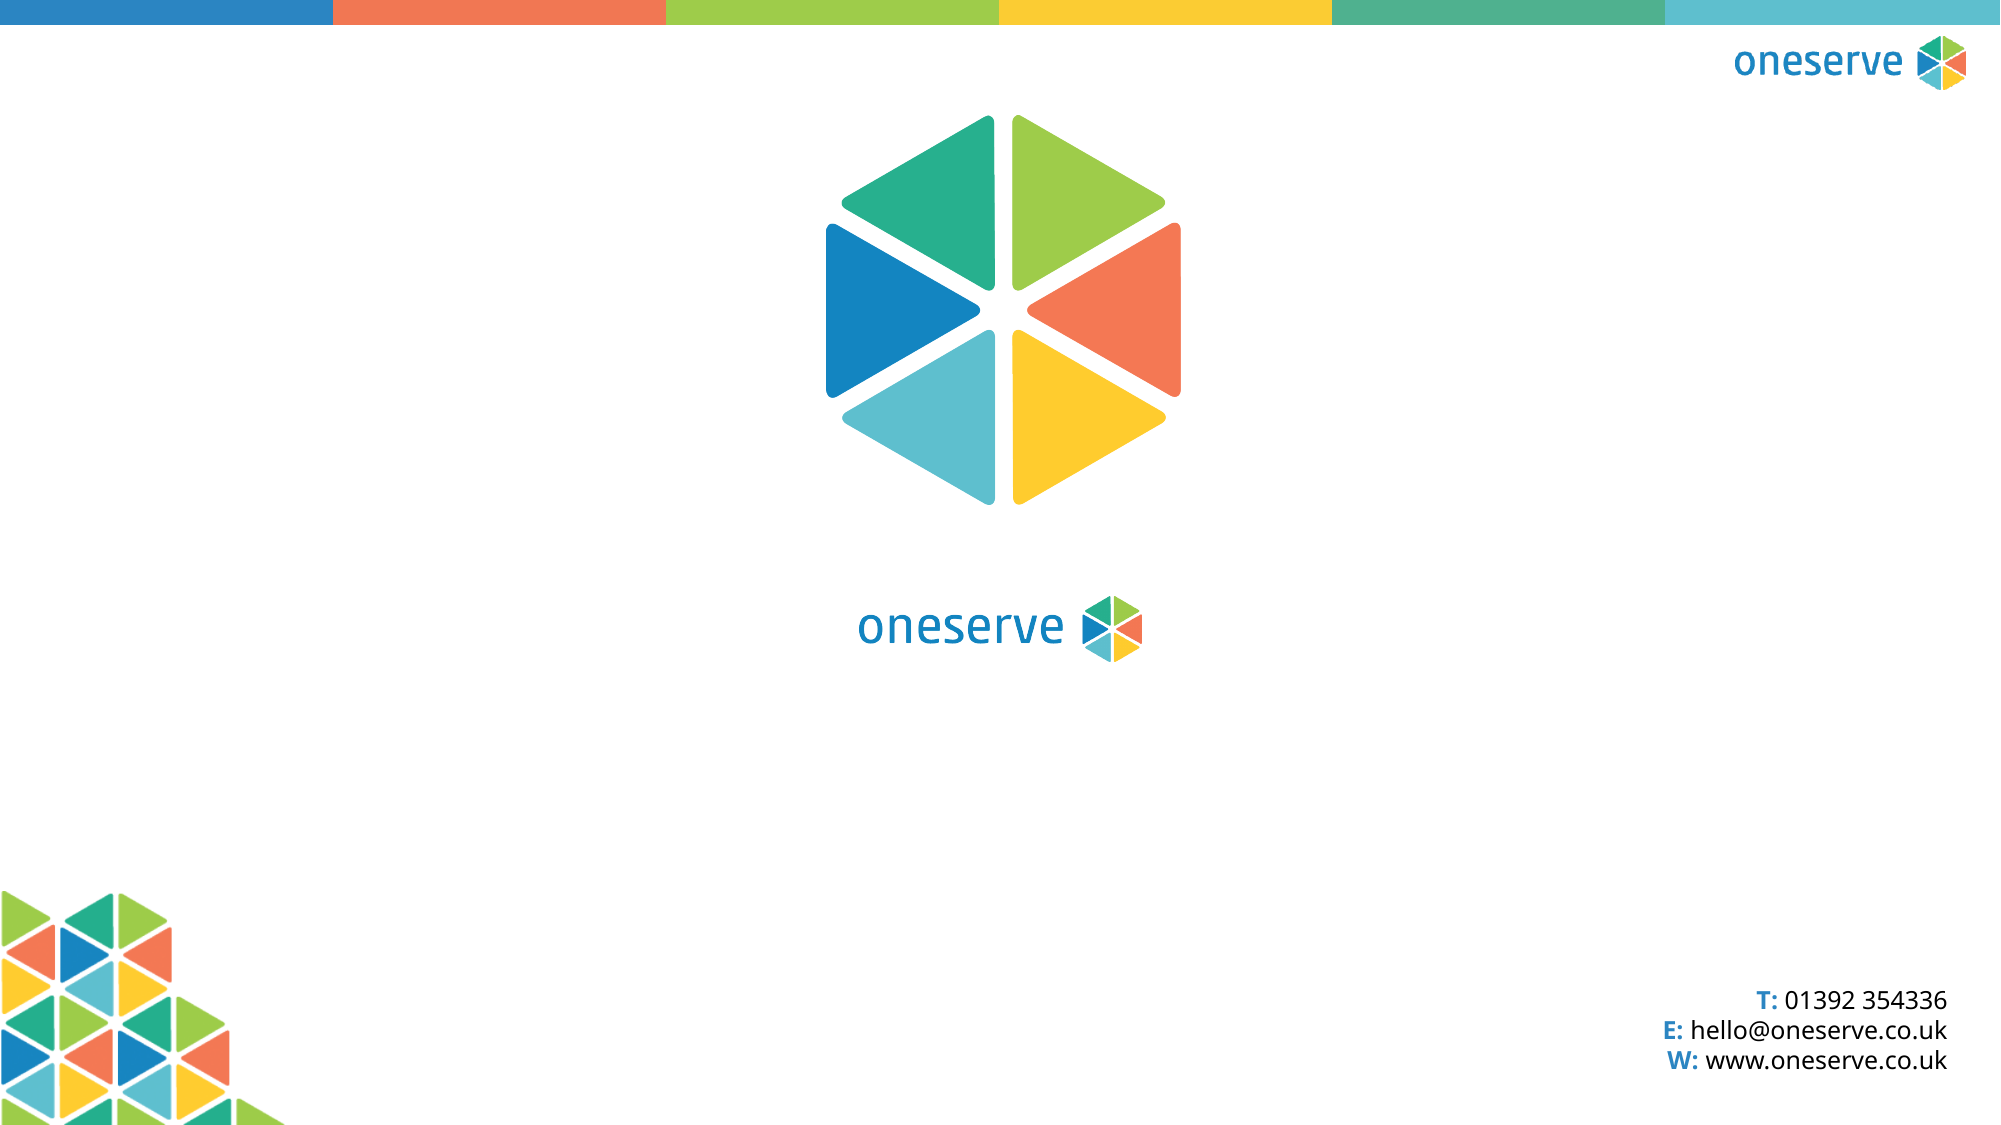

T: 01392 354336
E: hello@oneserve.co.uk
W: www.oneserve.co.uk